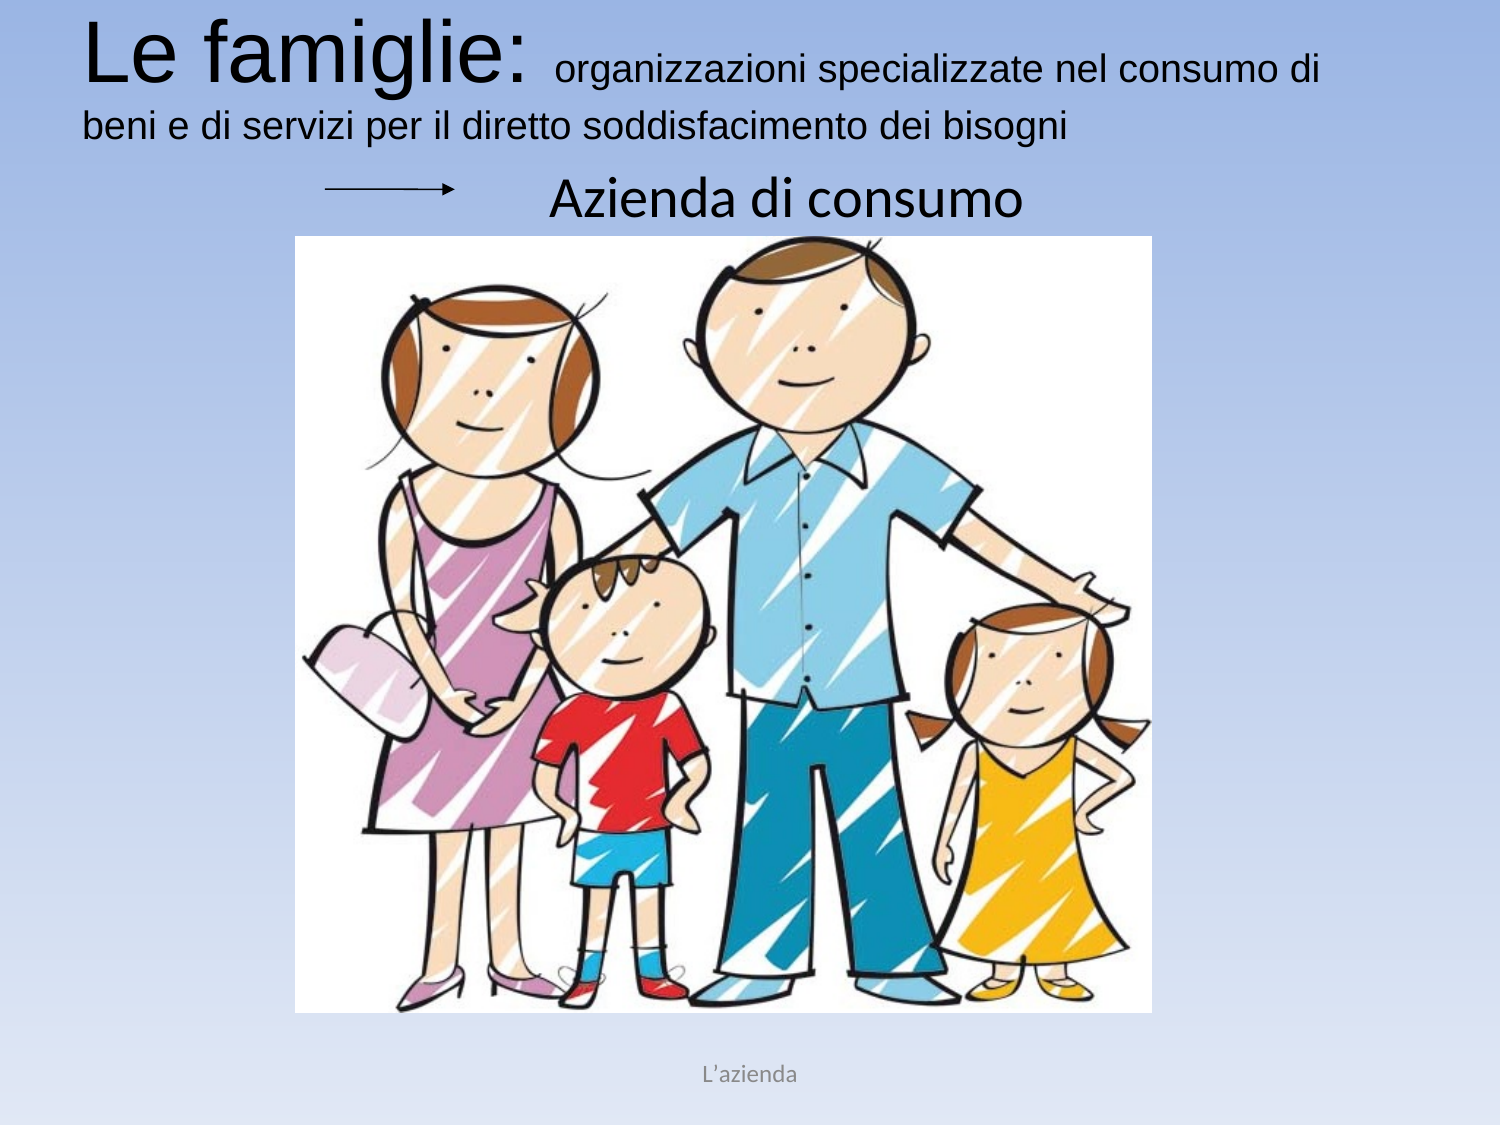

Le famiglie: organizzazioni specializzate nel consumo di beni e di servizi per il diretto soddisfacimento dei bisogni
Azienda di consumo
L’azienda